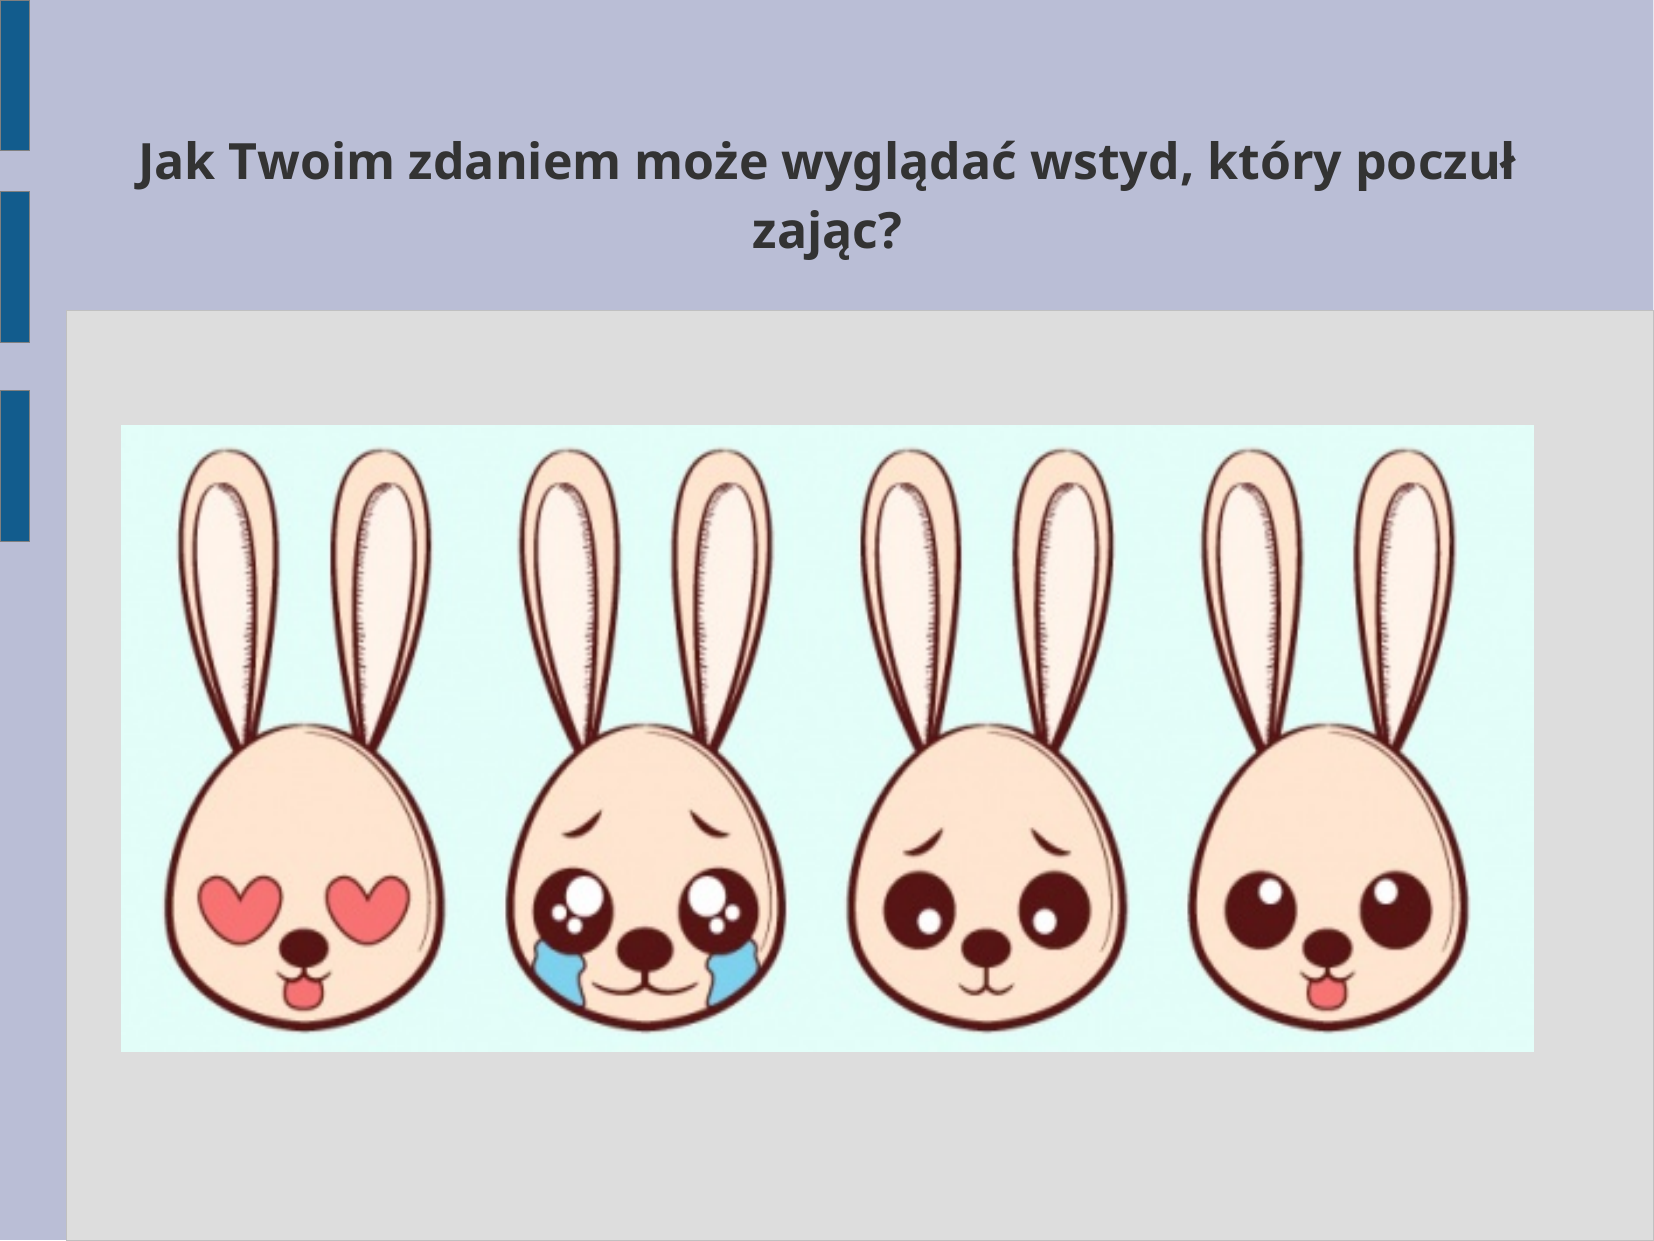

# Jak Twoim zdaniem może wyglądać wstyd, który poczuł zając?